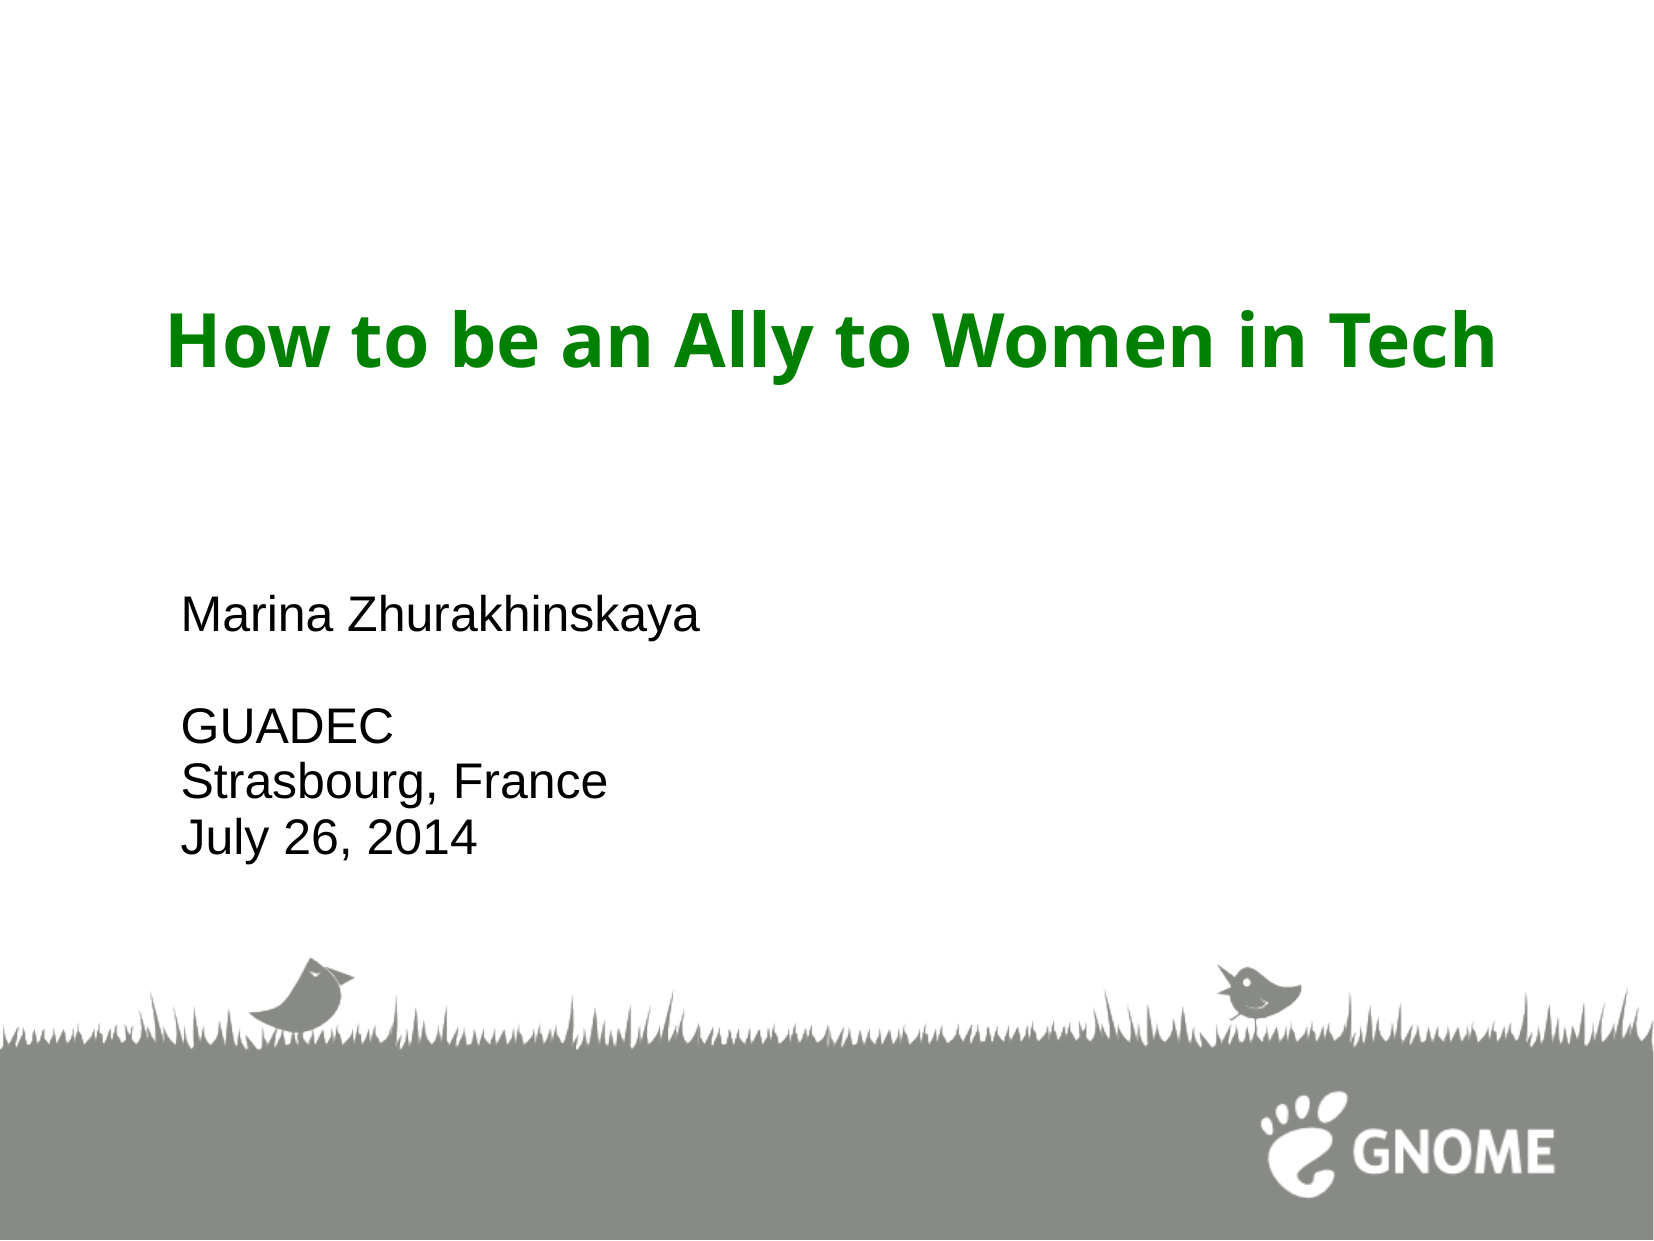

How to be an Ally to Women in Tech
Marina Zhurakhinskaya
GUADEC
Strasbourg, France
July 26, 2014